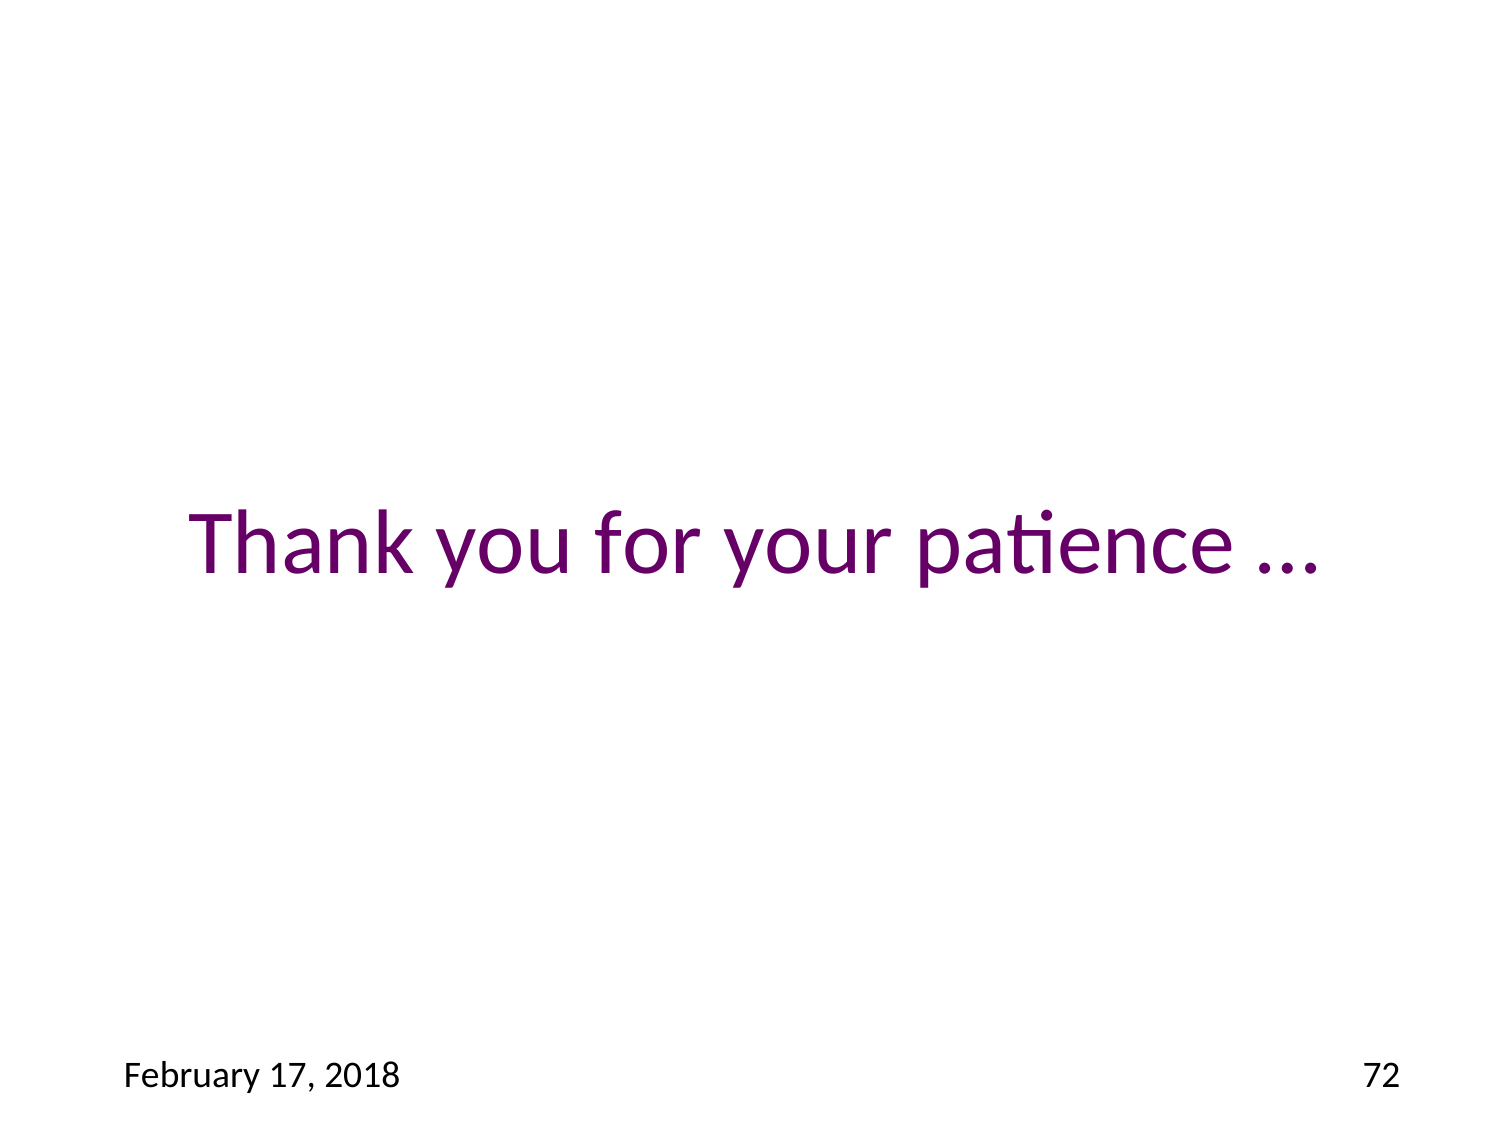

# Thank you for your patience …
17 February 2018
72